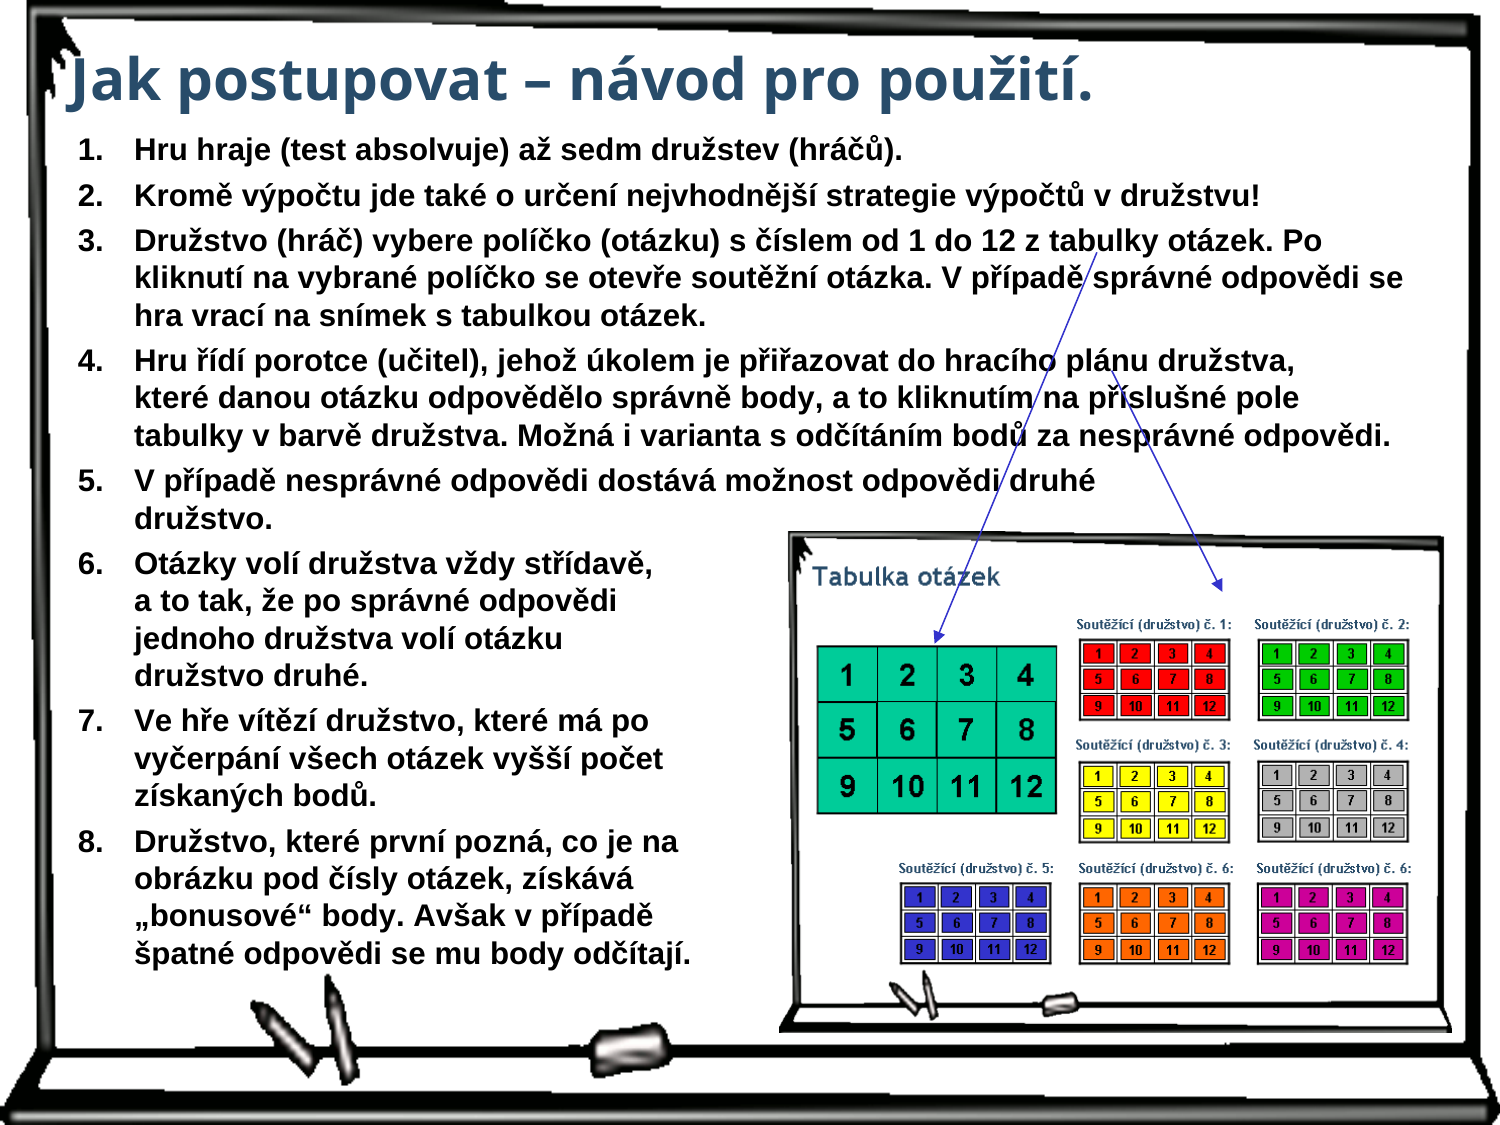

Jak postupovat – návod pro použití.
Hru hraje (test absolvuje) až sedm družstev (hráčů).
Kromě výpočtu jde také o určení nejvhodnější strategie výpočtů v družstvu!
Družstvo (hráč) vybere políčko (otázku) s číslem od 1 do 12 z tabulky otázek. Po kliknutí na vybrané políčko se otevře soutěžní otázka. V případě správné odpovědi se hra vrací na snímek s tabulkou otázek.
Hru řídí porotce (učitel), jehož úkolem je přiřazovat do hracího plánu družstva,
které danou otázku odpovědělo správně body, a to kliknutím na příslušné pole
tabulky v barvě družstva. Možná i varianta s odčítáním bodů za nesprávné odpovědi.
V případě nesprávné odpovědi dostává možnost odpovědi druhé
družstvo.
Otázky volí družstva vždy střídavě,
a to tak, že po správné odpovědi
jednoho družstva volí otázku
družstvo druhé.
Ve hře vítězí družstvo, které má po
vyčerpání všech otázek vyšší počet
získaných bodů.
Družstvo, které první pozná, co je na
obrázku pod čísly otázek, získává
„bonusové“ body. Avšak v případě
špatné odpovědi se mu body odčítají.